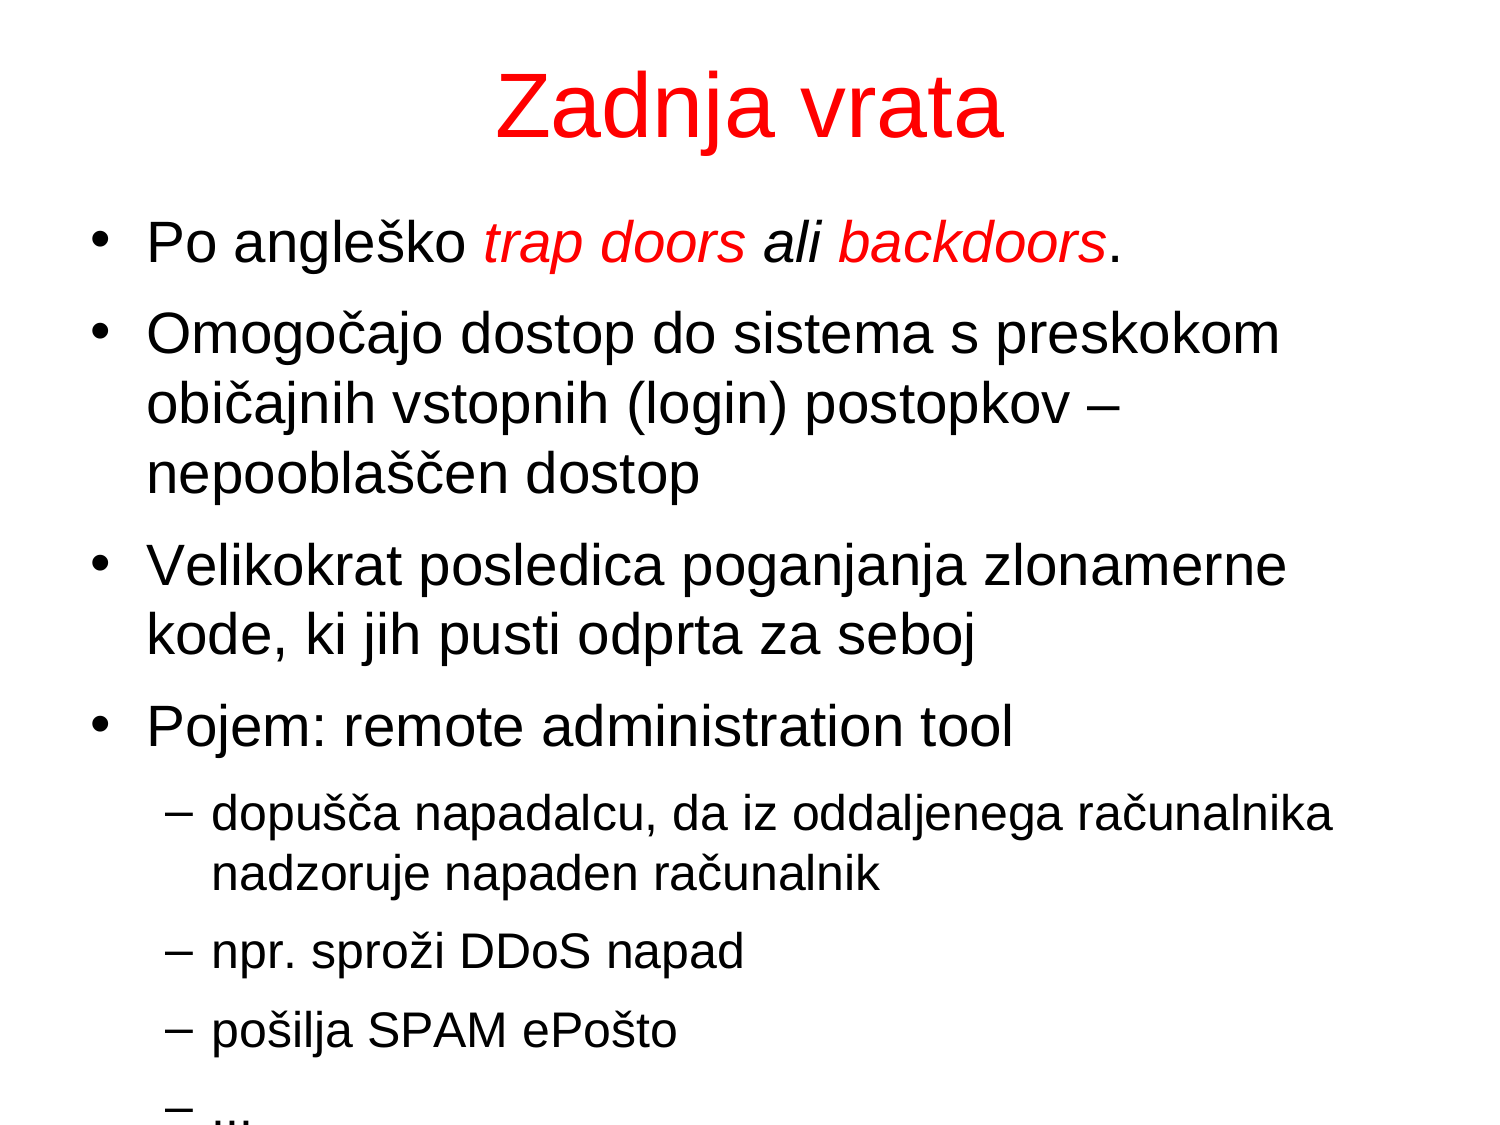

# Zadnja vrata
Po angleško trap doors ali backdoors.
Omogočajo dostop do sistema s preskokom običajnih vstopnih (login) postopkov – nepooblaščen dostop
Velikokrat posledica poganjanja zlonamerne kode, ki jih pusti odprta za seboj
Pojem: remote administration tool
dopušča napadalcu, da iz oddaljenega računalnika nadzoruje napaden računalnik
npr. sproži DDoS napad
pošilja SPAM ePošto
...